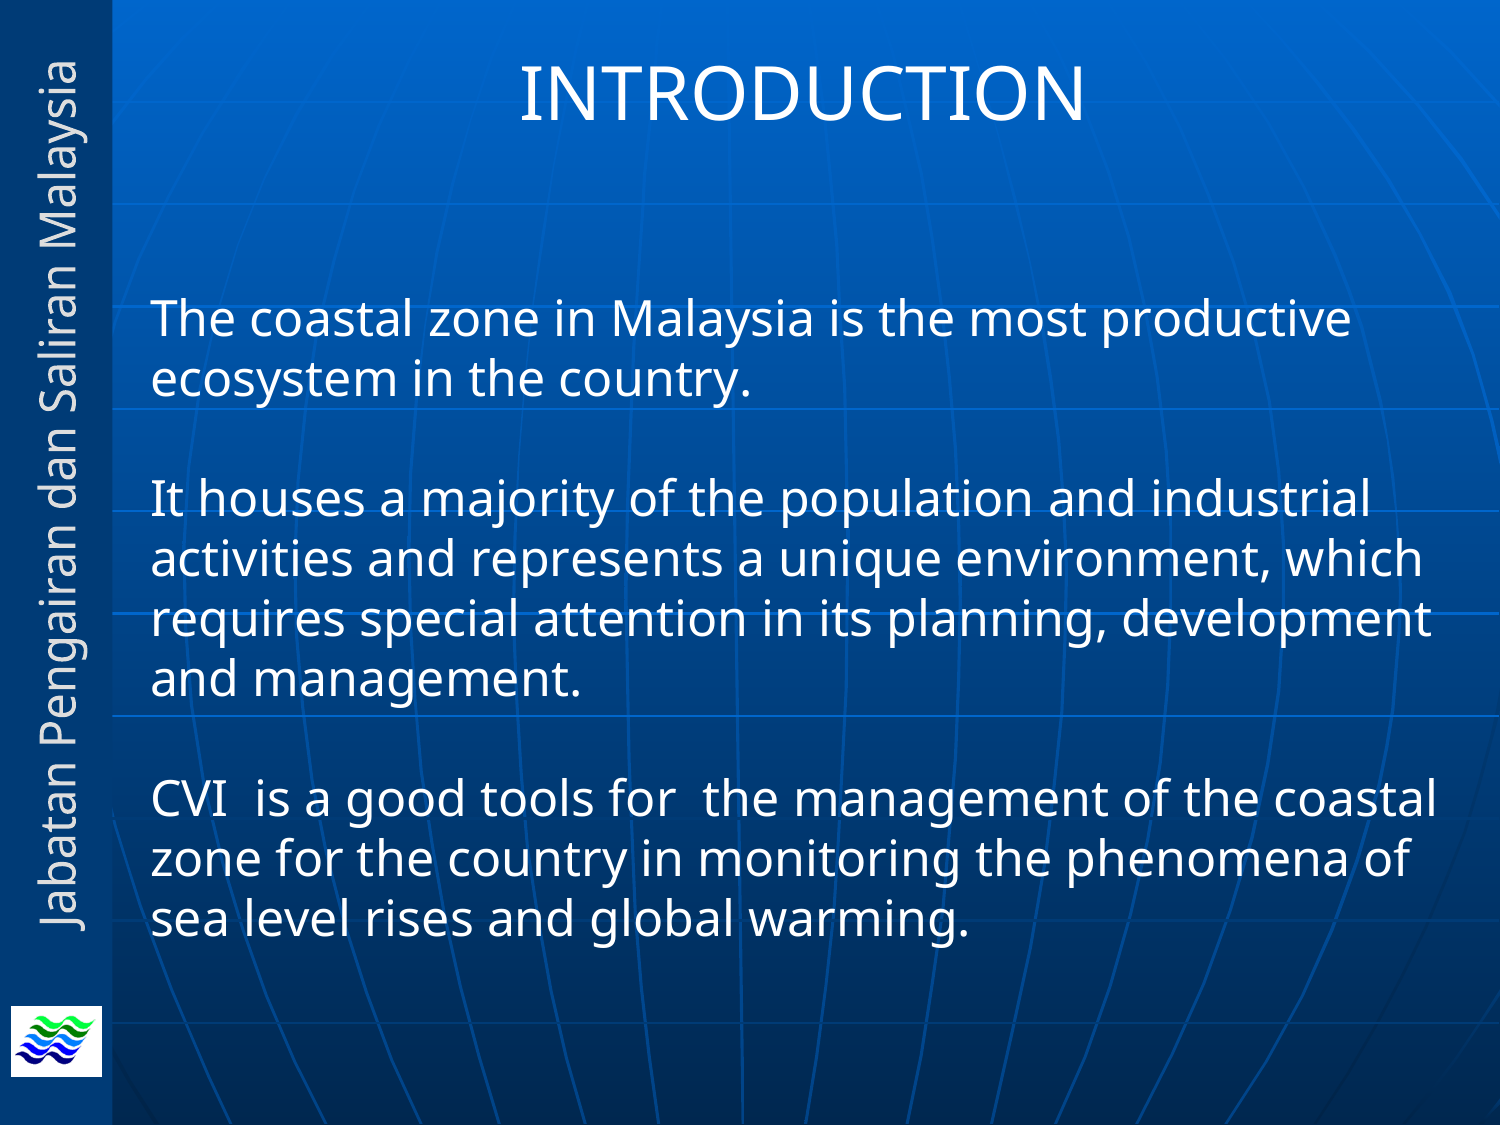

INTRODUCTION
The coastal zone in Malaysia is the most productive ecosystem in the country.
It houses a majority of the population and industrial activities and represents a unique environment, which requires special attention in its planning, development and management.
CVI is a good tools for the management of the coastal zone for the country in monitoring the phenomena of sea level rises and global warming.
Jabatan Pengairan dan Saliran Malaysia